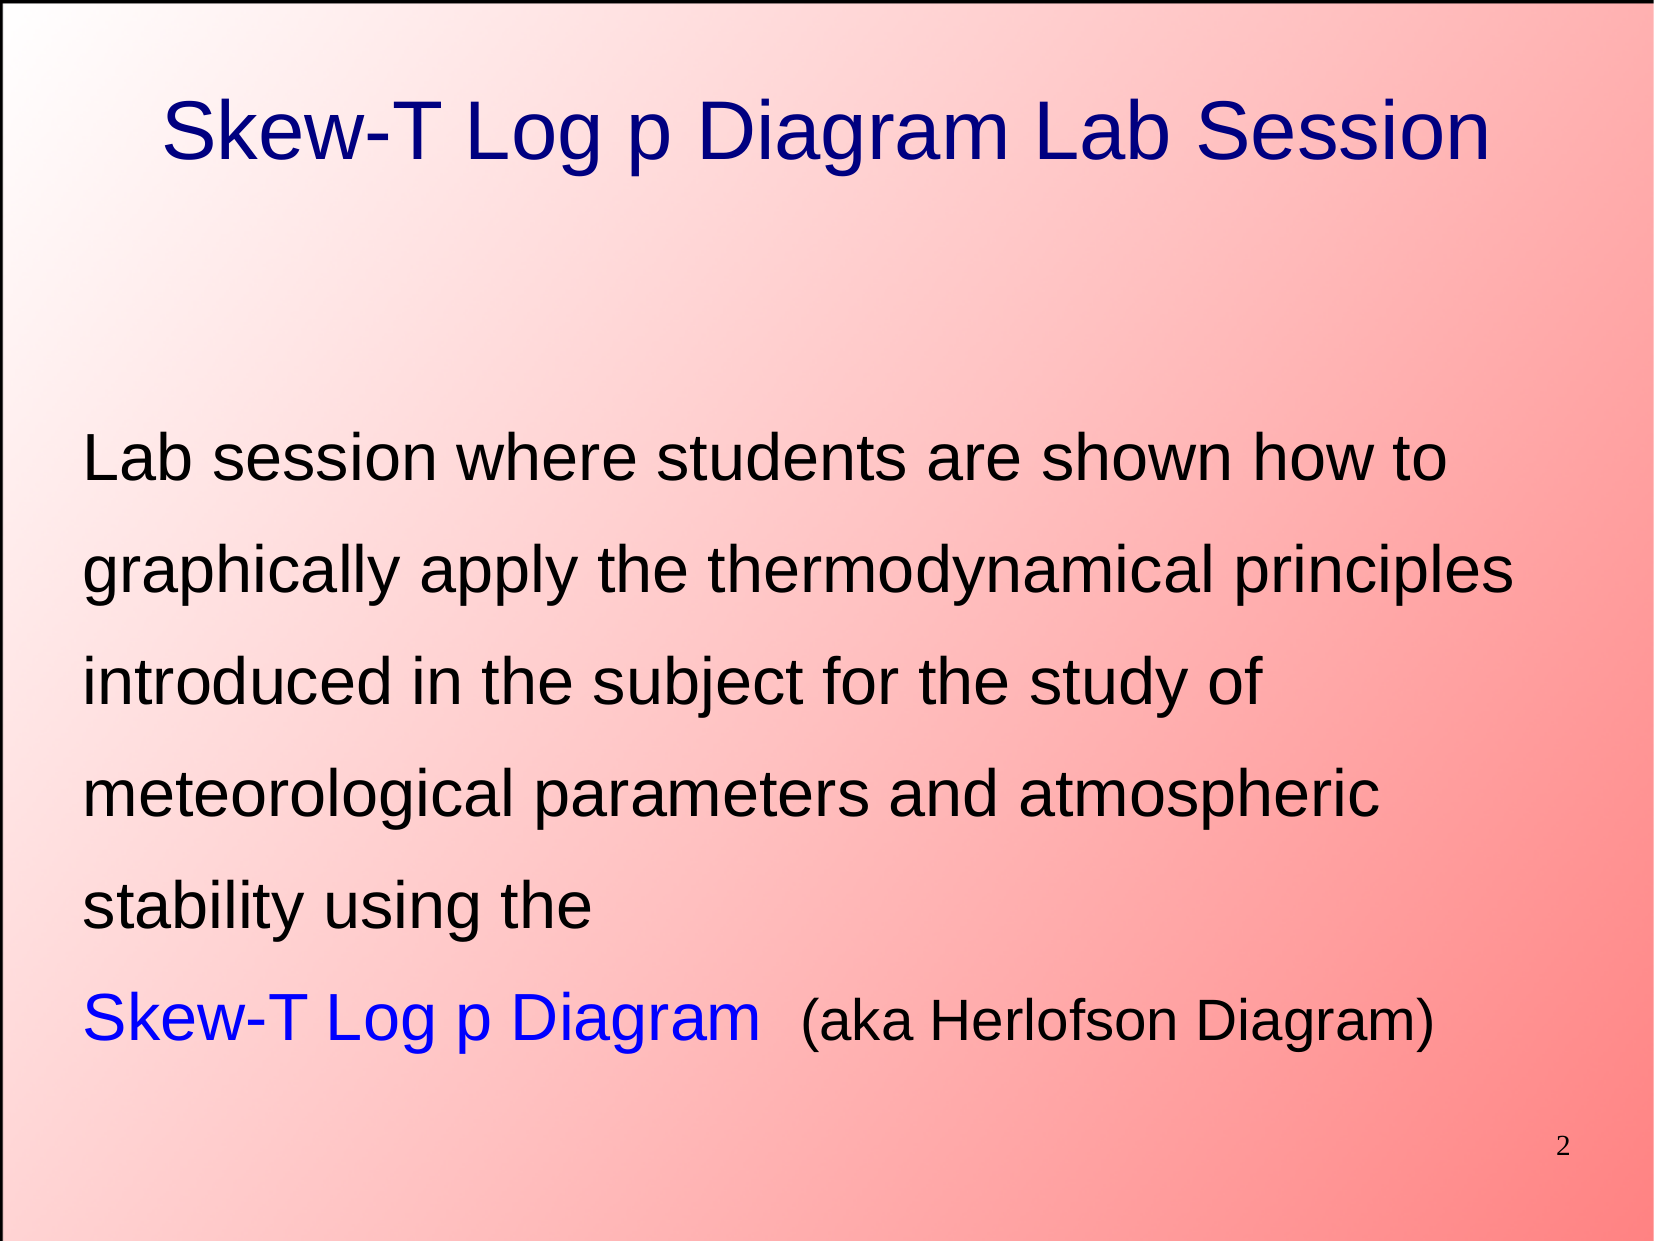

# Skew-T Log p Diagram Lab Session
Lab session where students are shown how to graphically apply the thermodynamical principles introduced in the subject for the study of meteorological parameters and atmospheric stability using the
Skew-T Log p Diagram (aka Herlofson Diagram)
2